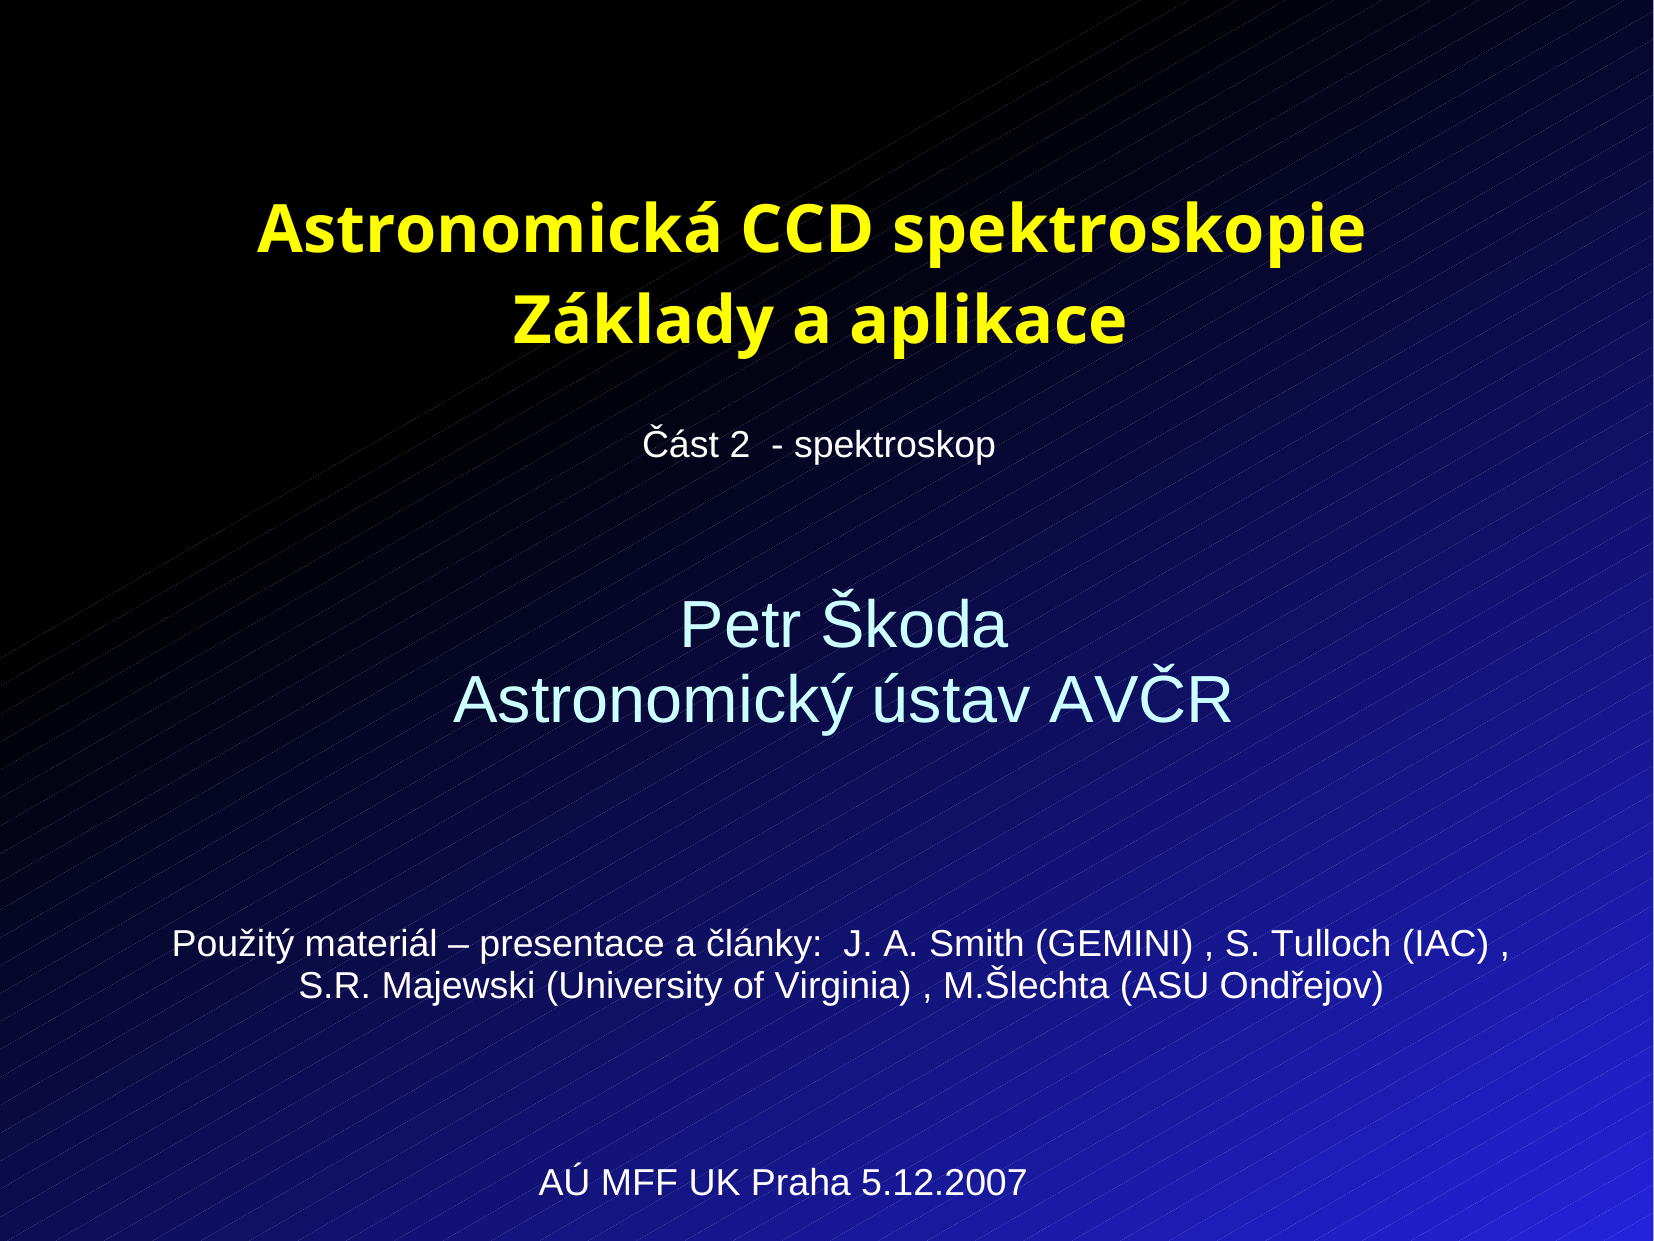

# Astronomická CCD spektroskopie Základy a aplikace
Petr Škoda
Astronomický ústav AVČR
Část 2 - spektroskop
Použitý materiál – presentace a články: J. A. Smith (GEMINI) , S. Tulloch (IAC) , S.R. Majewski (University of Virginia) , M.Šlechta (ASU Ondřejov)
AÚ MFF UK Praha 5.12.2007